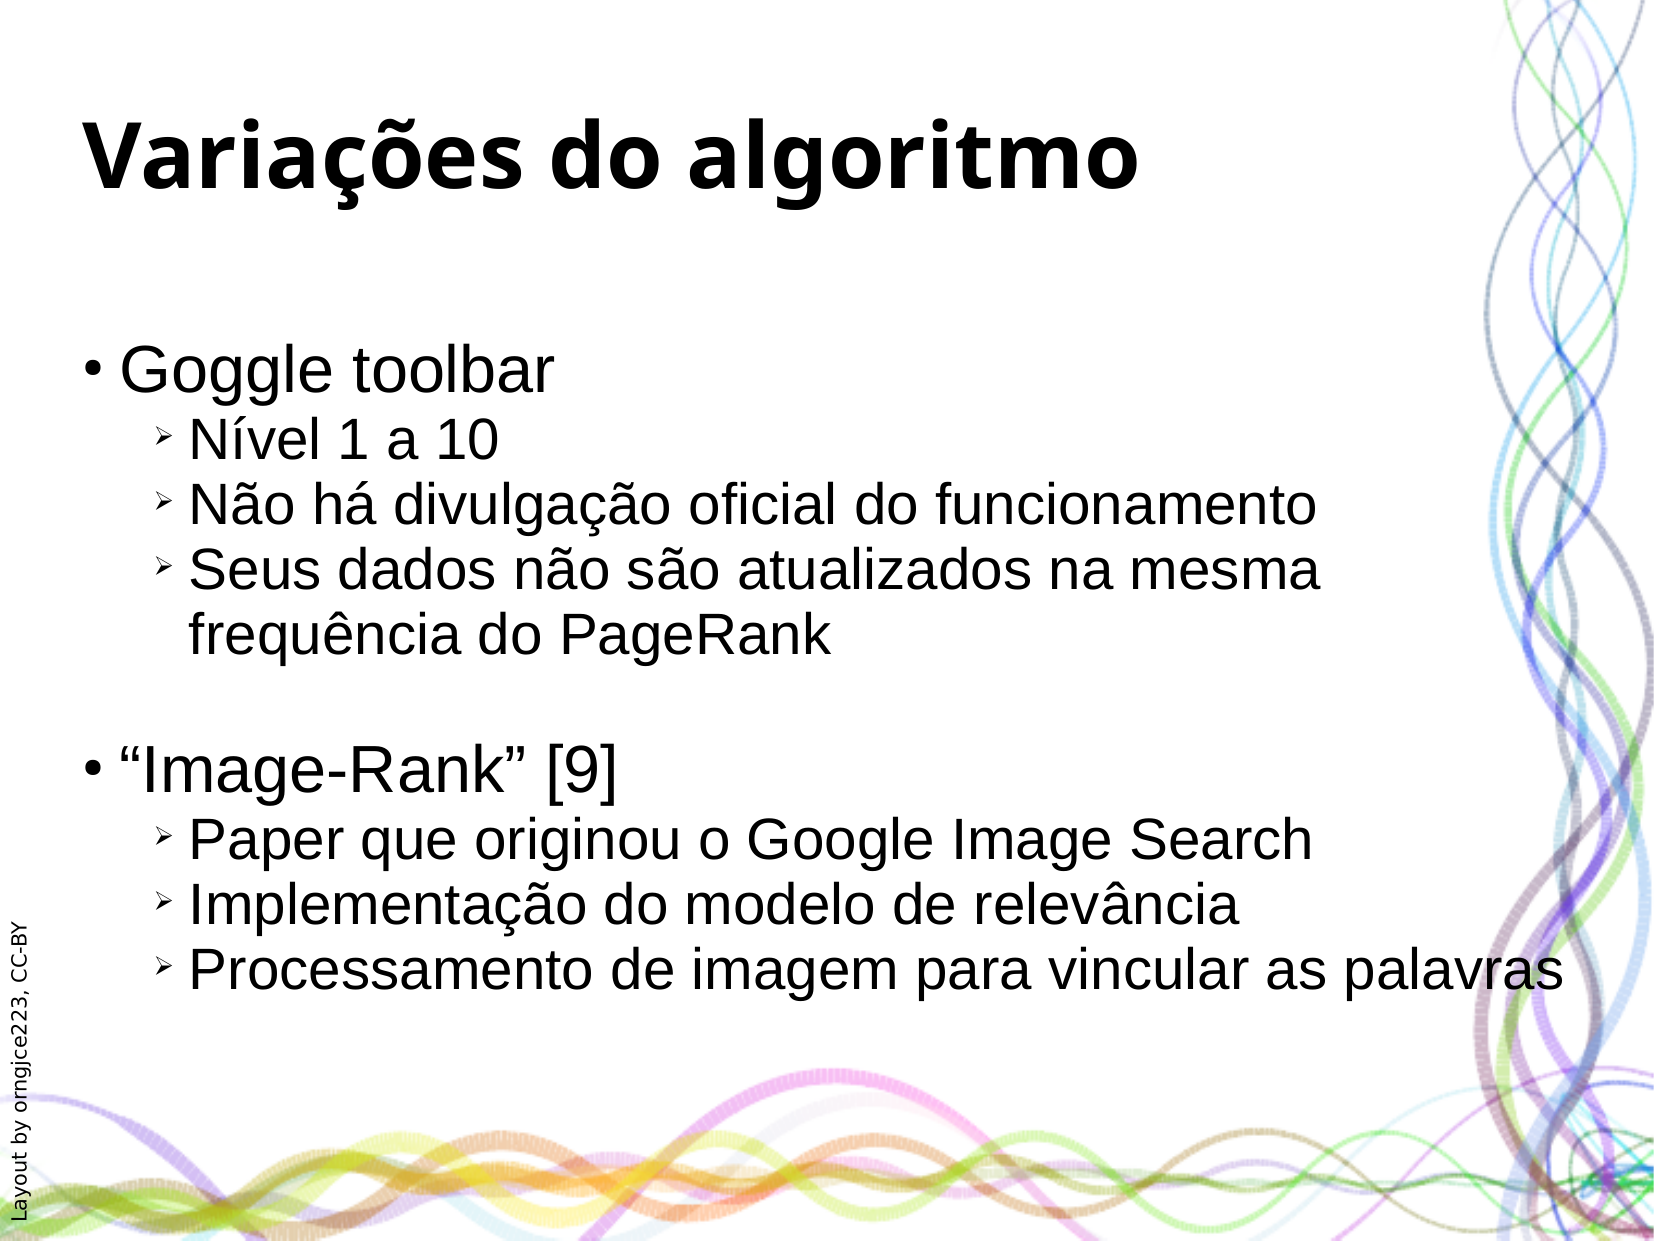

# Variações do algoritmo
 Goggle toolbar
Nível 1 a 10
Não há divulgação oficial do funcionamento
Seus dados não são atualizados na mesma frequência do PageRank
 “Image-Rank” [9]
Paper que originou o Google Image Search
Implementação do modelo de relevância
Processamento de imagem para vincular as palavras